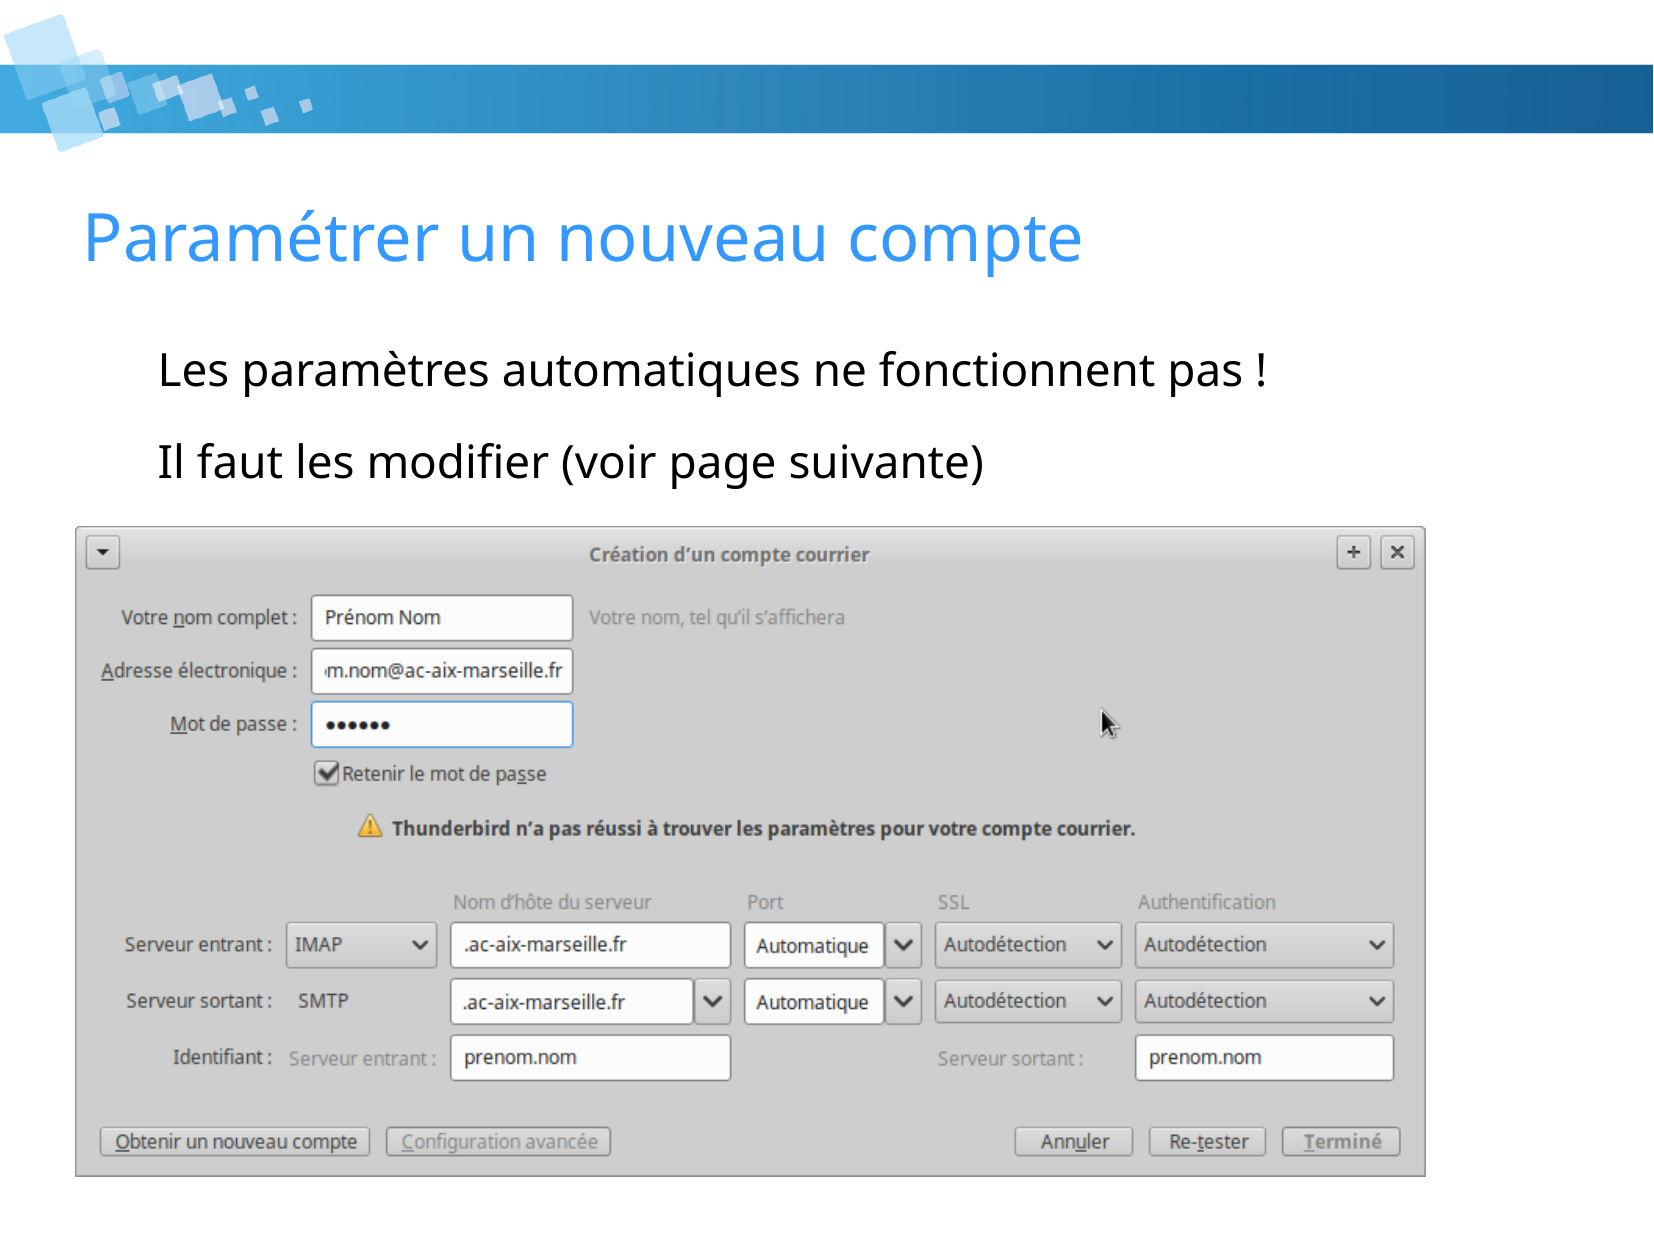

# Paramétrer un nouveau compte
Les paramètres automatiques ne fonctionnent pas !
Il faut les modifier (voir page suivante)